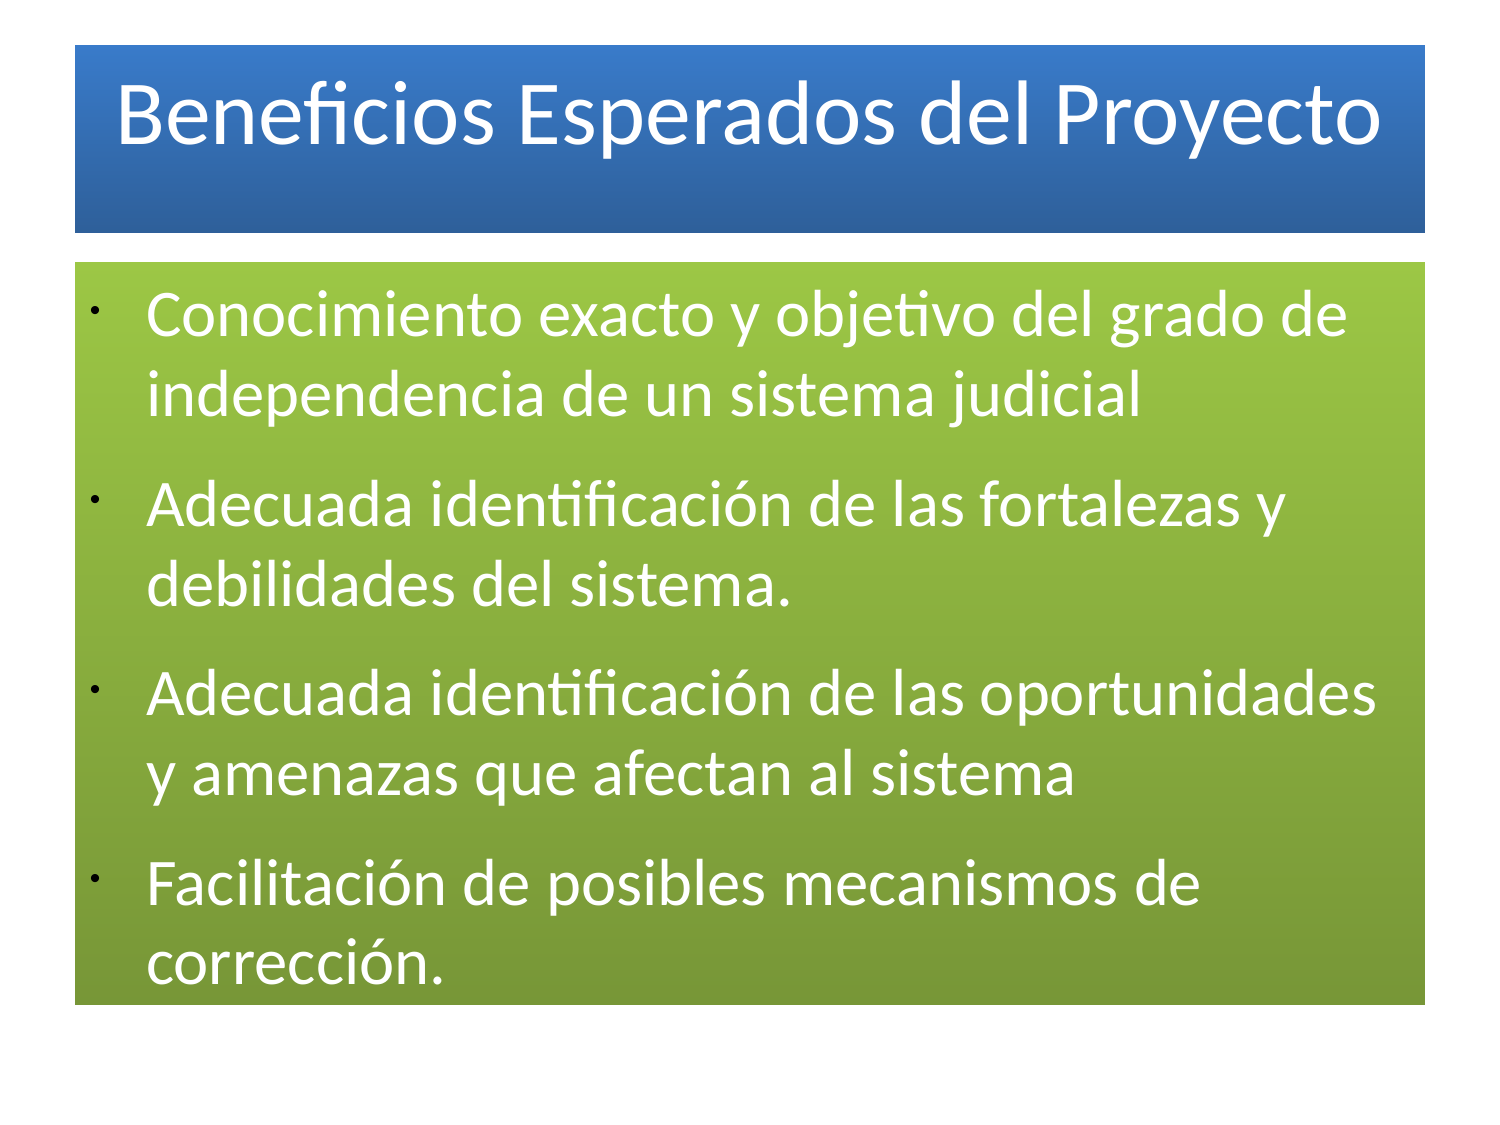

# Beneficios Esperados del Proyecto
Conocimiento exacto y objetivo del grado de independencia de un sistema judicial
Adecuada identificación de las fortalezas y debilidades del sistema.
Adecuada identificación de las oportunidades y amenazas que afectan al sistema
Facilitación de posibles mecanismos de corrección.